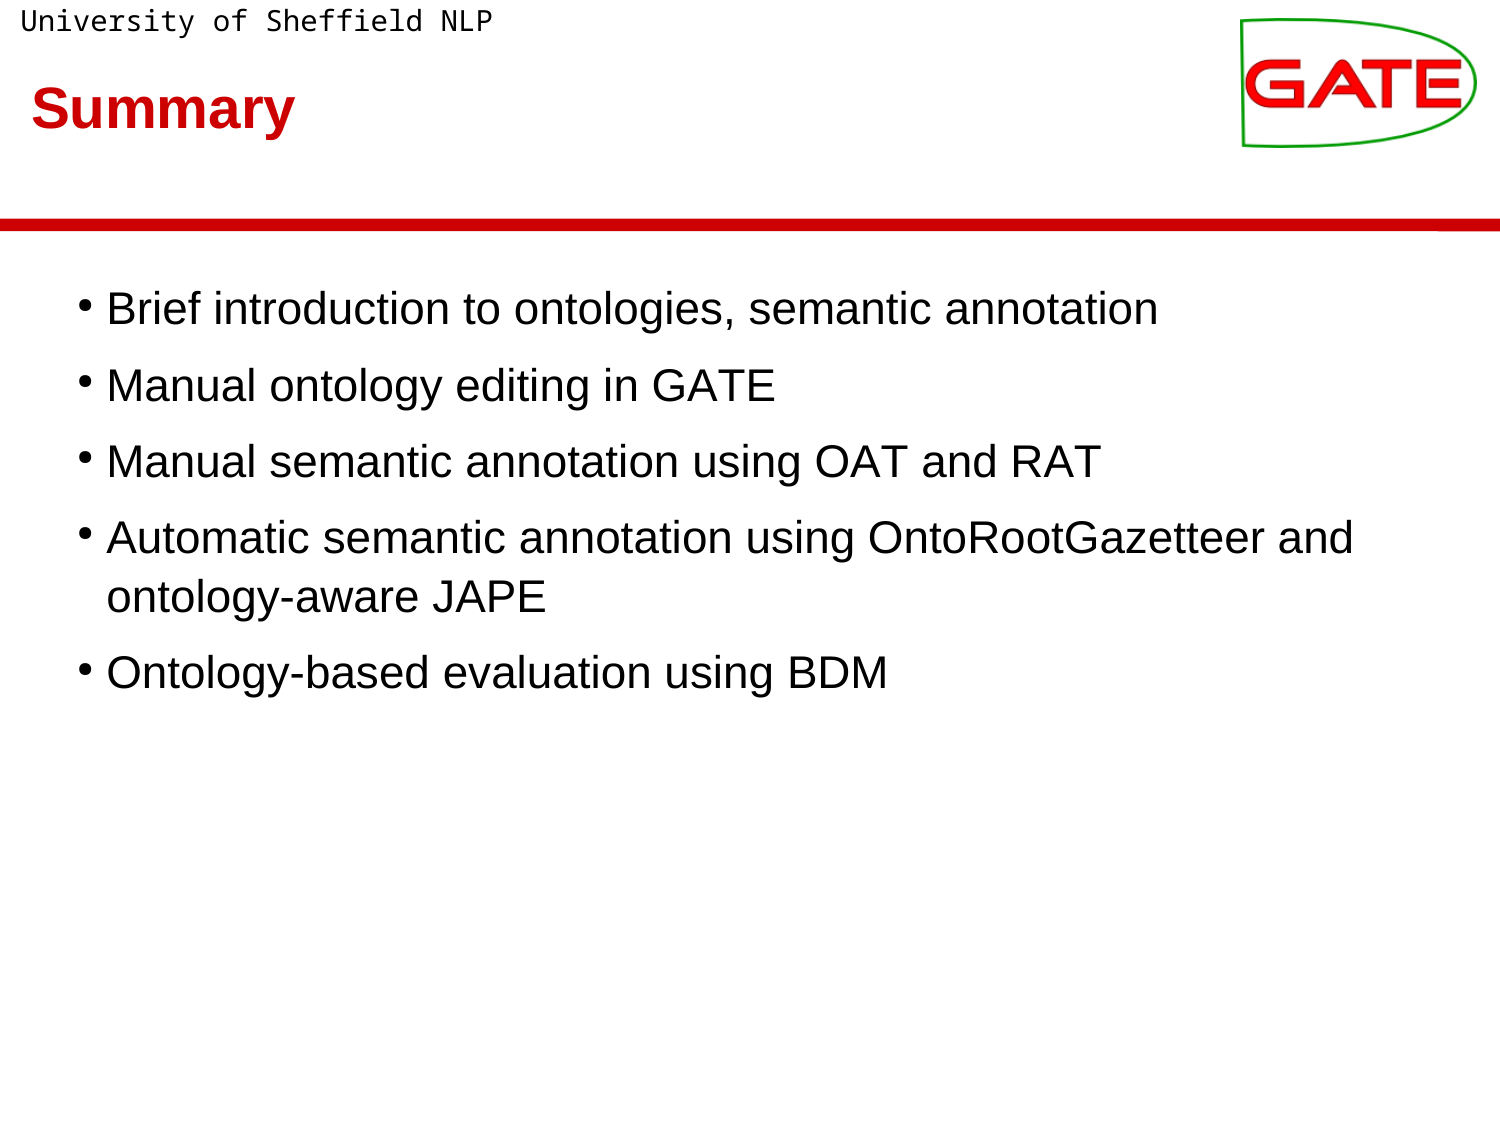

# Summary
Brief introduction to ontologies, semantic annotation
Manual ontology editing in GATE
Manual semantic annotation using OAT and RAT
Automatic semantic annotation using OntoRootGazetteer and ontology-aware JAPE
Ontology-based evaluation using BDM